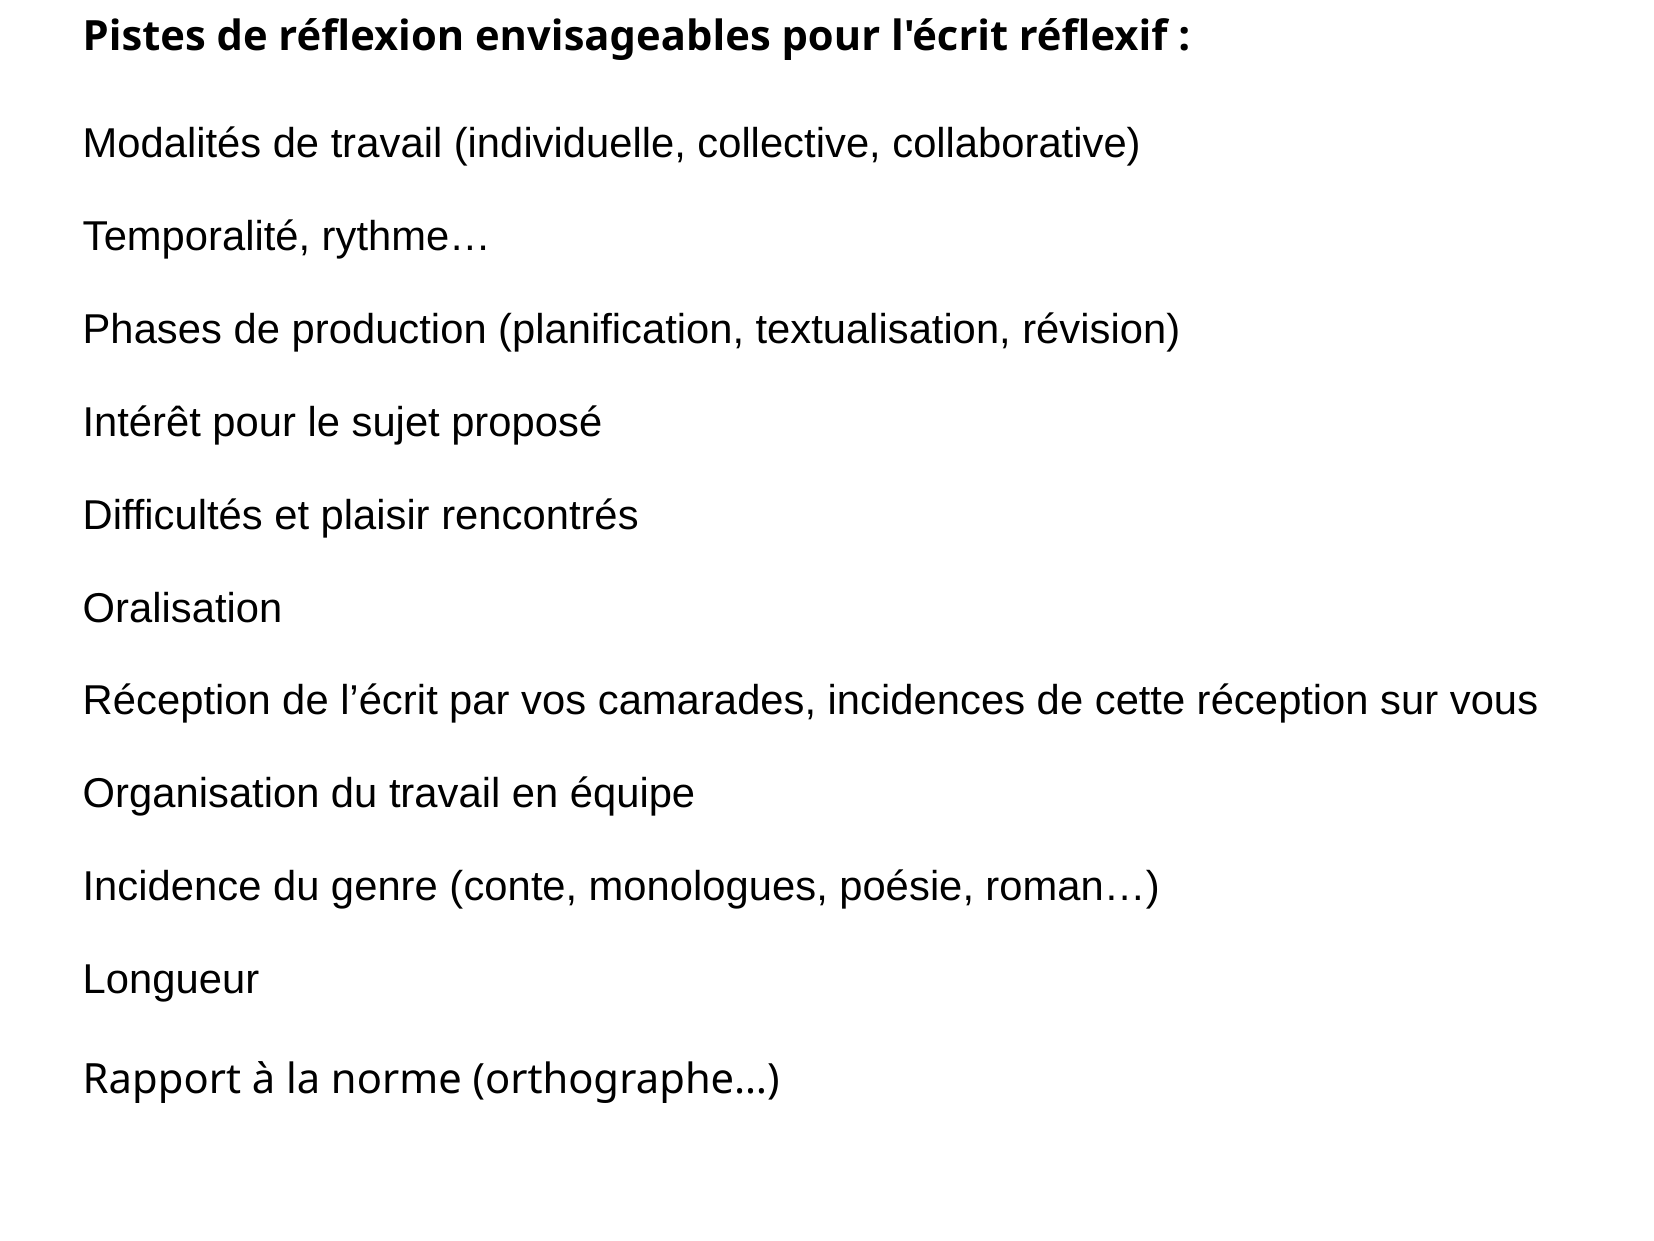

# Pistes de réflexion envisageables pour l'écrit réflexif :
Modalités de travail (individuelle, collective, collaborative)
Temporalité, rythme…
Phases de production (planification, textualisation, révision)
Intérêt pour le sujet proposé
Difficultés et plaisir rencontrés
Oralisation
Réception de l’écrit par vos camarades, incidences de cette réception sur vous
Organisation du travail en équipe
Incidence du genre (conte, monologues, poésie, roman…)
Longueur
Rapport à la norme (orthographe…)